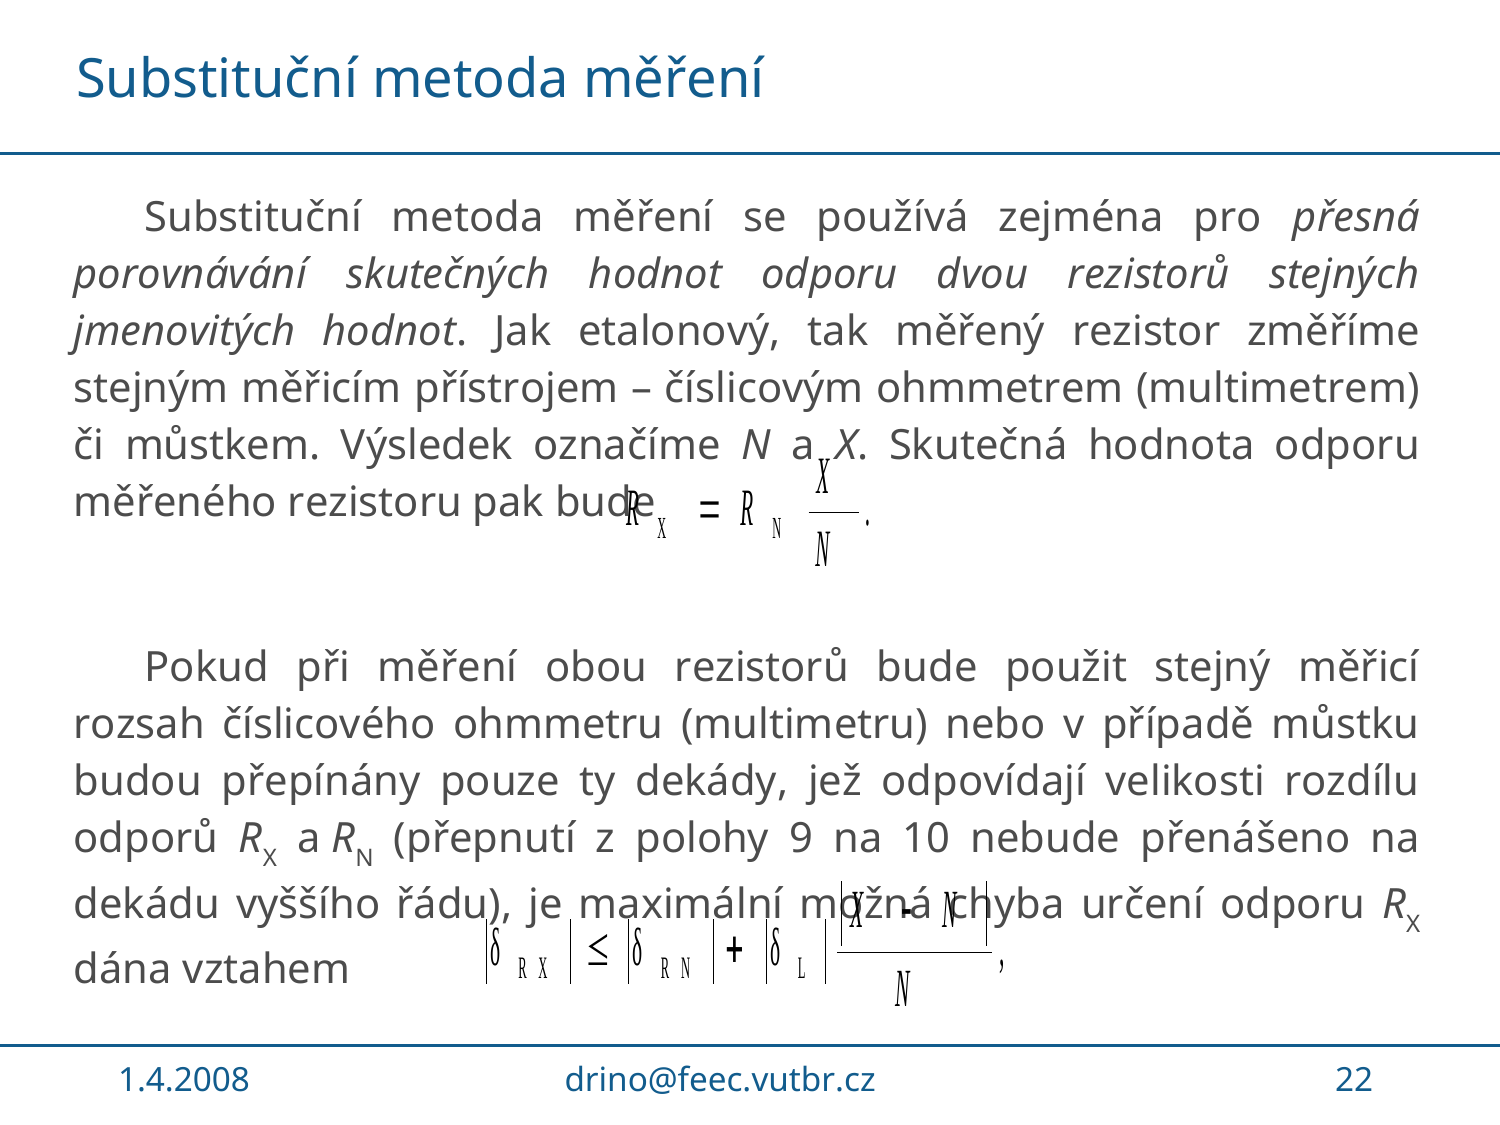

# Substituční metoda měření
Substituční metoda měření se používá zejména pro přesná porovnávání skutečných hodnot odporu dvou rezistorů stejných jmenovitých hodnot. Jak etalonový, tak měřený rezistor změříme stejným měřicím přístrojem – číslicovým ohmmetrem (multimetrem) či můstkem. Výsledek označíme N a X. Skutečná hodnota odporu měřeného rezistoru pak bude
Pokud při měření obou rezistorů bude použit stejný měřicí rozsah číslicového ohmmetru (multimetru) nebo v případě můstku budou přepínány pouze ty dekády, jež odpovídají velikosti rozdílu odporů RX a RN (přepnutí z polohy 9 na 10 nebude přenášeno na dekádu vyššího řádu), je maximální možná chyba určení odporu RX dána vztahem
1.4.2008
drino@feec.vutbr.cz